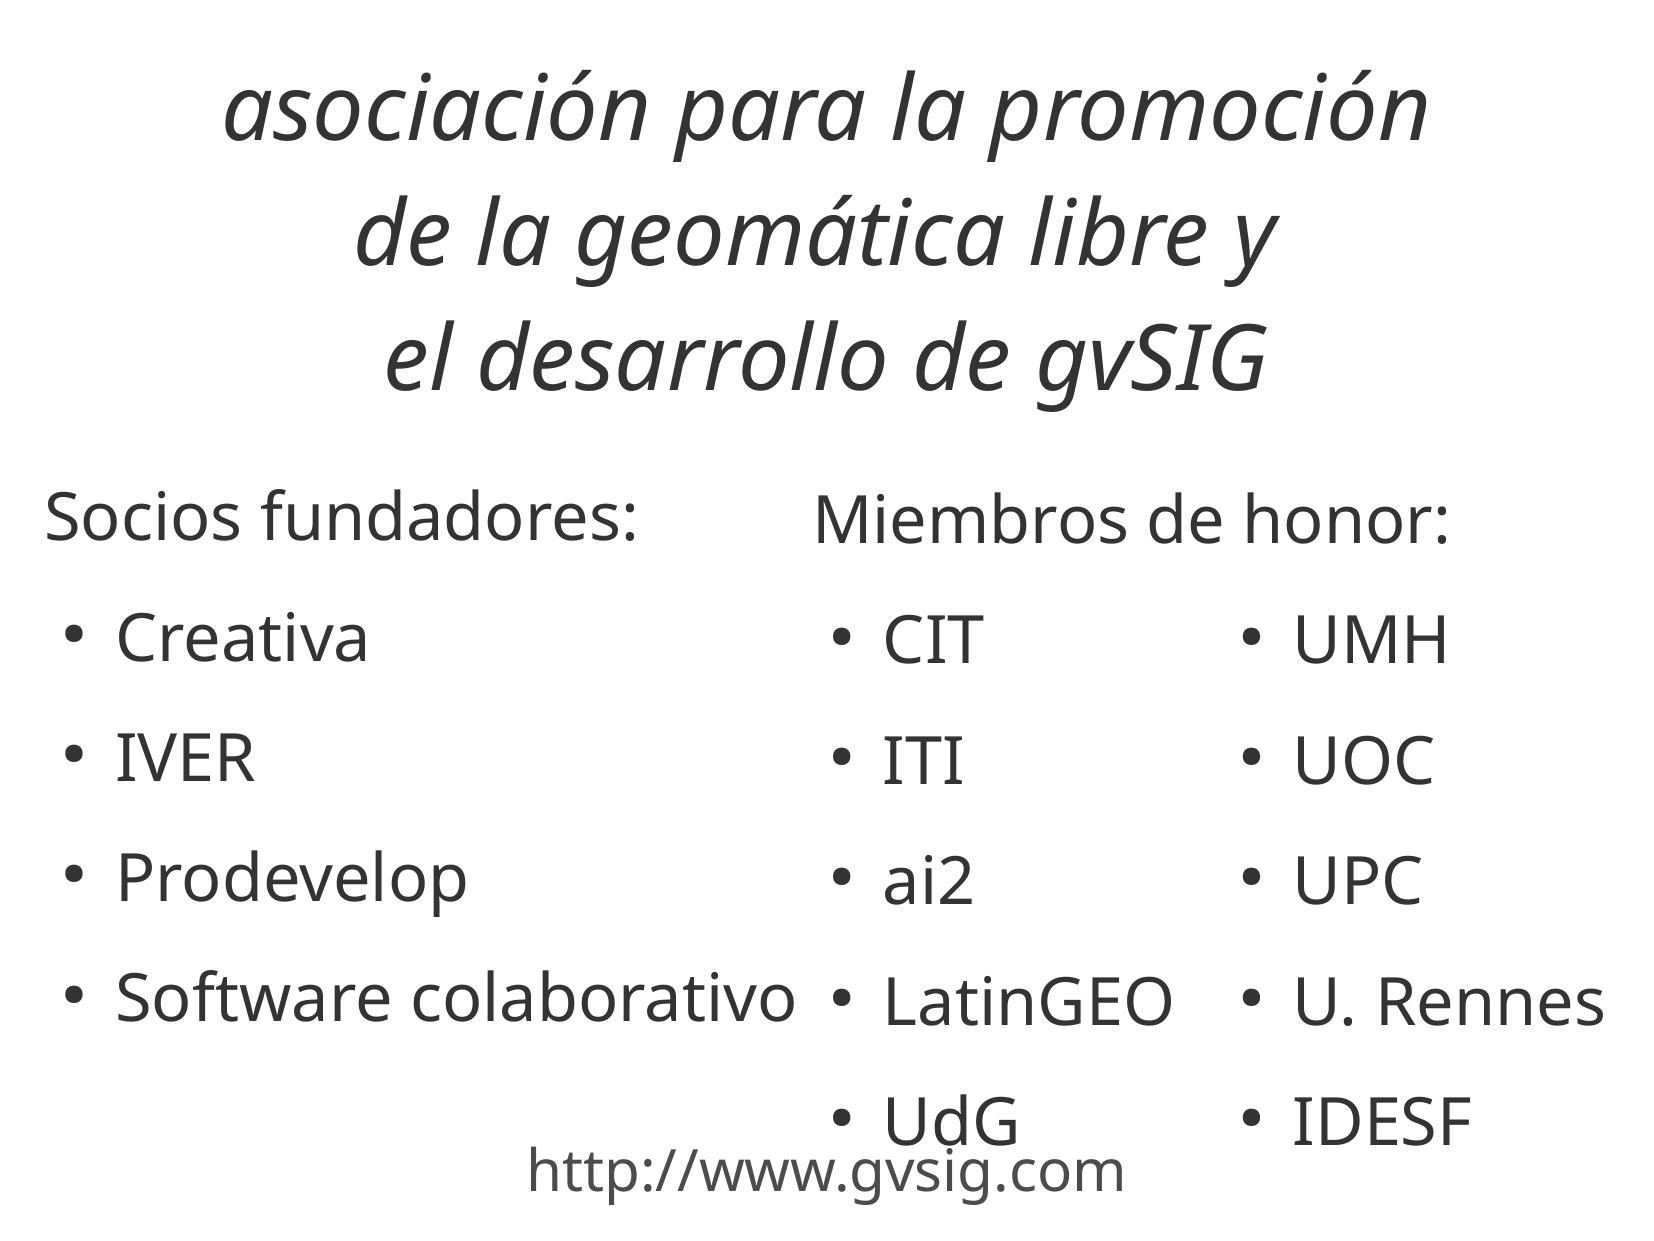

# asociación para la promoción de la geomática libre y el desarrollo de gvSIG
Socios fundadores:
Creativa
IVER
Prodevelop
Software colaborativo
Miembros de honor:
CIT
ITI
ai2
LatinGEO
UdG
UMH
UOC
UPC
U. Rennes
IDESF
http://www.gvsig.com